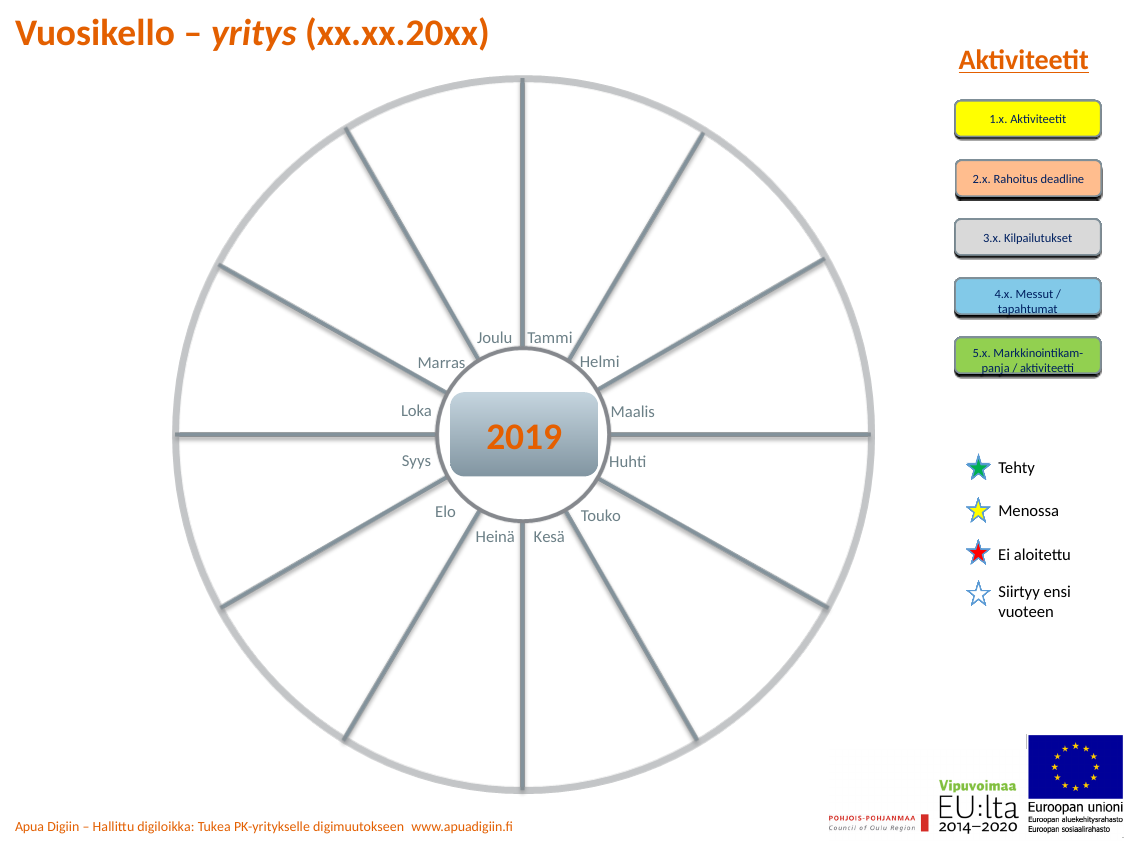

Vuosikello – yritys (xx.xx.20xx)
Aktiviteetit
1.x. Aktiviteetit
1.x. Aktiviteetit
1.x. Aktiviteetit
1.x. Aktiviteetit
1.x. Aktiviteetit
1.x. Aktiviteetit
1.x. Aktiviteetit
1.x. Aktiviteetit
1.x. Aktiviteetit
1.x. Aktiviteetit
1.x. Aktiviteetit
1.x. Aktiviteetit
1.x. Aktiviteetit
1.x. Aktiviteetit
1.x. Aktiviteetit
1.x. Aktiviteetit
1.x. Aktiviteetit
1.x. Aktiviteetit
1.x. Aktiviteetit
1.x. Aktiviteetit
1.x. Aktiviteetit
1.x. Aktiviteetit
1.x. Aktiviteetit
1.x. Aktiviteetit
1.x. Aktiviteetit
1.x. Aktiviteetit
1.x. Aktiviteetit
1.x. Aktiviteetit
1.x. Aktiviteetit
1.x. Aktiviteetit
2.x. Rahoitus deadline
2.x. Rahoitus deadline
2.x. Rahoitus deadline
2.x. Rahoitus deadline
2.x. Rahoitus deadline
2.x. Rahoitus deadline
2.x. Rahoitus deadline
2.x. Rahoitus deadline
2.x. Rahoitus deadline
2.x. Rahoitus deadline
2.x. Rahoitus deadline
2.x. Rahoitus deadline
2.x. Rahoitus deadline
2.x. Rahoitus deadline
2.x. Rahoitus deadline
2.x. Rahoitus deadline
2.x. Rahoitus deadline
2.x. Rahoitus deadline
2.x. Rahoitus deadline
2.x. Rahoitus deadline
2.x. Rahoitus deadline
2.x. Rahoitus deadline
2.x. Rahoitus deadline
2.x. Rahoitus deadline
2.x. Rahoitus deadline
2.x. Rahoitus deadline
3.x. Kilpailutukset
3.x. Kilpailutukset
3.x. Kilpailutukset
3.x. Kilpailutukset
3.x. Kilpailutukset
3.x. Kilpailutukset
3.x. Kilpailutukset
3.x. Kilpailutukset
3.x. Kilpailutukset
3.x. Kilpailutukset
3.x. Kilpailutukset
3.x. Kilpailutukset
3.x. Kilpailutukset
3.x. Kilpailutukset
3.x. Kilpailutukset
3.x. Kilpailutukset
3.x. Kilpailutukset
3.x. Kilpailutukset
3.x. Kilpailutukset
3.x. Kilpailutukset
3.x. Kilpailutukset
3.x. Kilpailutukset
3.x. Kilpailutukset
3.x. Kilpailutukset
4.x. Messut / tapahtumat
4.x. Messut / tapahtumat
4.x. Messut / tapahtumat
4.x. Messut / tapahtumat
4.x. Messut / tapahtumat
4.x. Messut / tapahtumat
4.x. Messut / tapahtumat
4.x. Messut / tapahtumat
4.x. Messut / tapahtumat
4.x. Messut / tapahtumat
4.x. Messut / tapahtumat
4.x. Messut / tapahtumat
4.x. Messut / tapahtumat
4.x. Messut / tapahtumat
4.x. Messut / tapahtumat
4.x. Messut / tapahtumat
4.x. Messut / tapahtumat
4.x. Messut / tapahtumat
4.x. Messut / tapahtumat
4.x. Messut / tapahtumat
4.x. Messut / tapahtumat
4.x. Messut / tapahtumat
4.x. Messut / tapahtumat
4.x. Messut / tapahtumat
4.x. Messut / tapahtumat
4.x. Messut / tapahtumat
4.x. Messut / tapahtumat
4.x. Messut / tapahtumat
Tammi
Joulu
5.x. Markkinointikam-panja / aktiviteetti
5.x. Markkinointikam-panja / aktiviteetti
5.x. Markkinointikam-panja / aktiviteetti
5.x. Markkinointikam-panja / aktiviteetti
5.x. Markkinointikam-panja / aktiviteetti
5.x. Markkinointikam-panja / aktiviteetti
5.x. Markkinointikam-panja / aktiviteetti
5.x. Markkinointikam-panja / aktiviteetti
5.x. Markkinointikam-panja / aktiviteetti
5.x. Markkinointikam-panja / aktiviteetti
5.x. Markkinointikam-panja / aktiviteetti
5.x. Markkinointikam-panja / aktiviteetti
5.x. Markkinointikam-panja / aktiviteetti
5.x. Markkinointikam-panja / aktiviteetti
5.x. Markkinointikam-panja / aktiviteetti
5.x. Markkinointikam-panja / aktiviteetti
5.x. Markkinointikam-panja / aktiviteetti
5.x. Markkinointikam-panja / aktiviteetti
5.x. Markkinointikam-panja / aktiviteetti
5.x. Markkinointikam-panja / aktiviteetti
5.x. Markkinointikam-panja / aktiviteetti
5.x. Markkinointikam-panja / aktiviteetti
5.x. Markkinointikam-panja / aktiviteetti
5.x. Markkinointikam-panja / aktiviteetti
5.x. Markkinointikam-panja / aktiviteetti
5.x. Markkinointikam-panja / aktiviteetti
Helmi
Marras
Loka
2019
Maalis
Syys
Huhti
Tehty
Menossa
Elo
Touko
Heinä
Kesä
Ei aloitettu
Siirtyy ensi vuoteen
Apua Digiin – Hallittu digiloikka: Tukea PK-yritykselle digimuutokseen www.apuadigiin.fi